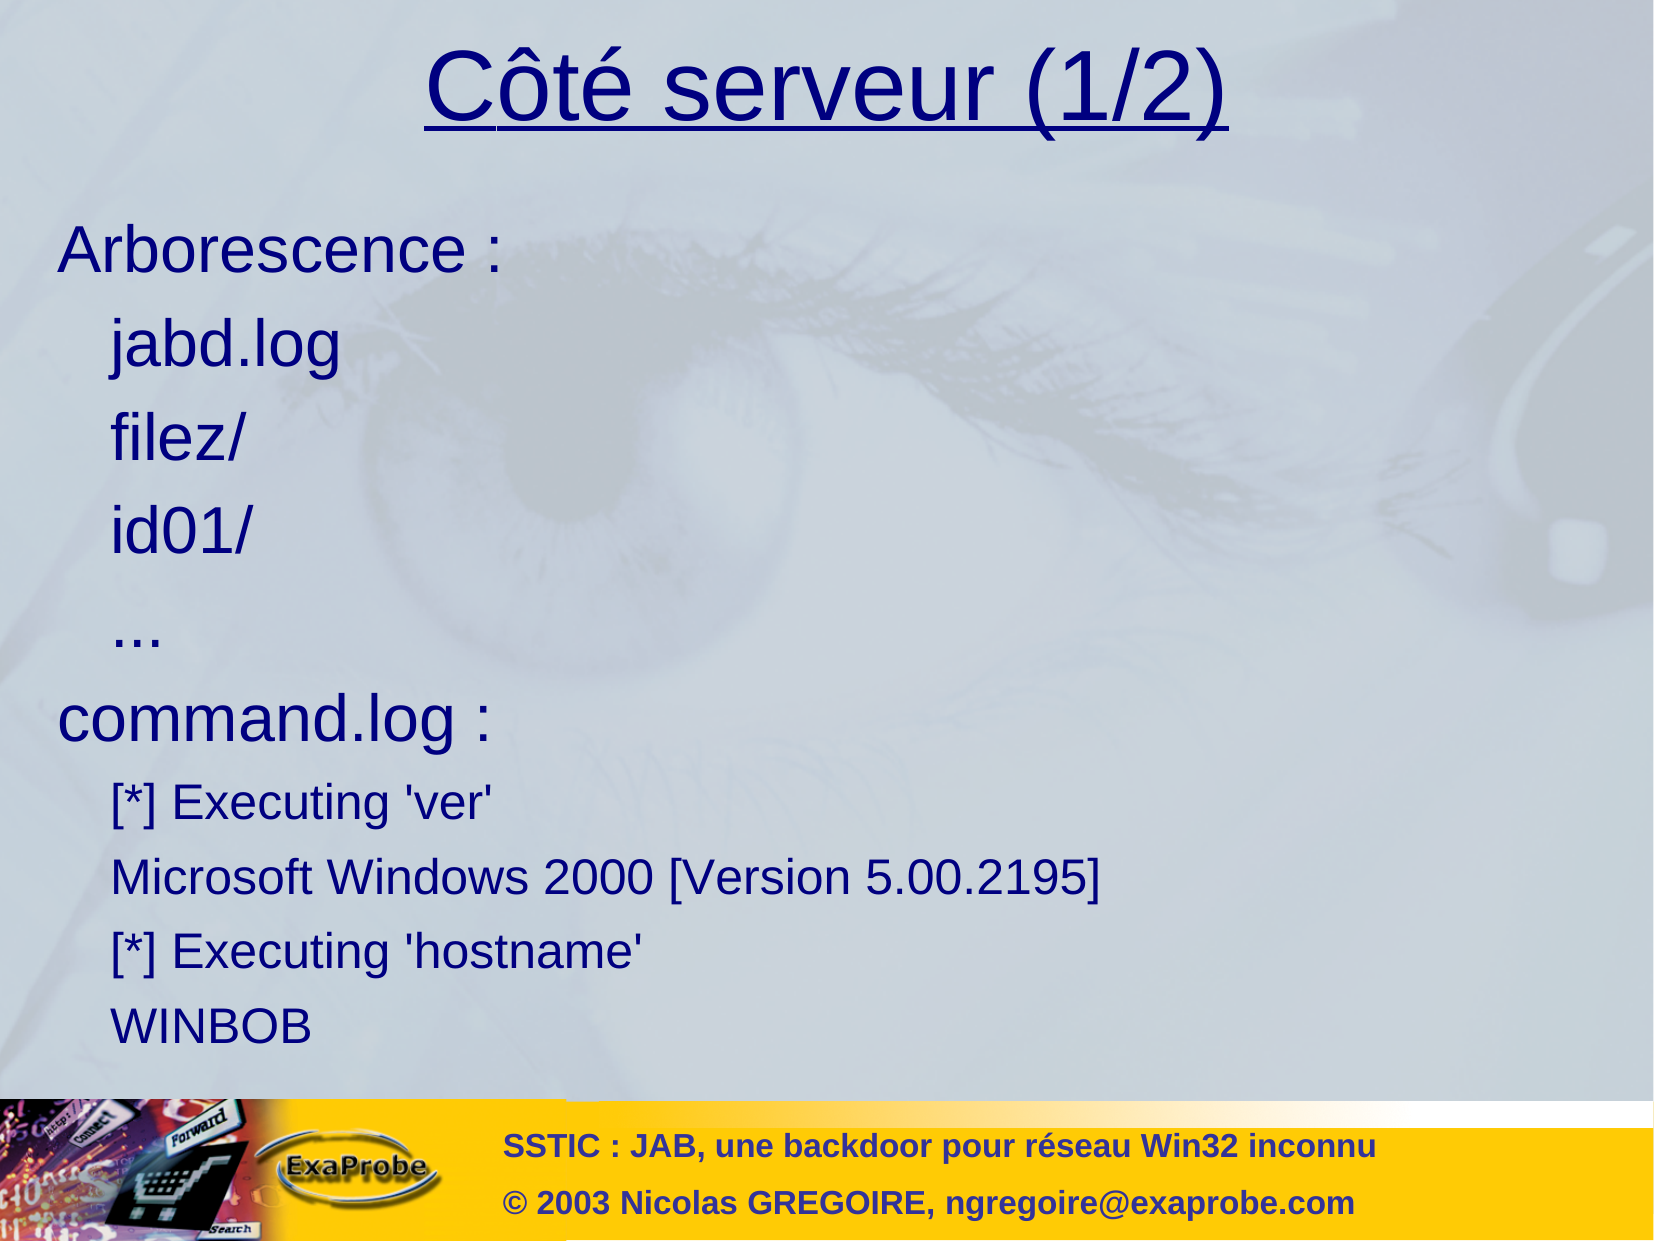

# Côté serveur (1/2)
 Arborescence :
jabd.log
filez/
id01/
...
 command.log :
[*] Executing 'ver'
Microsoft Windows 2000 [Version 5.00.2195]
[*] Executing 'hostname'
WINBOB